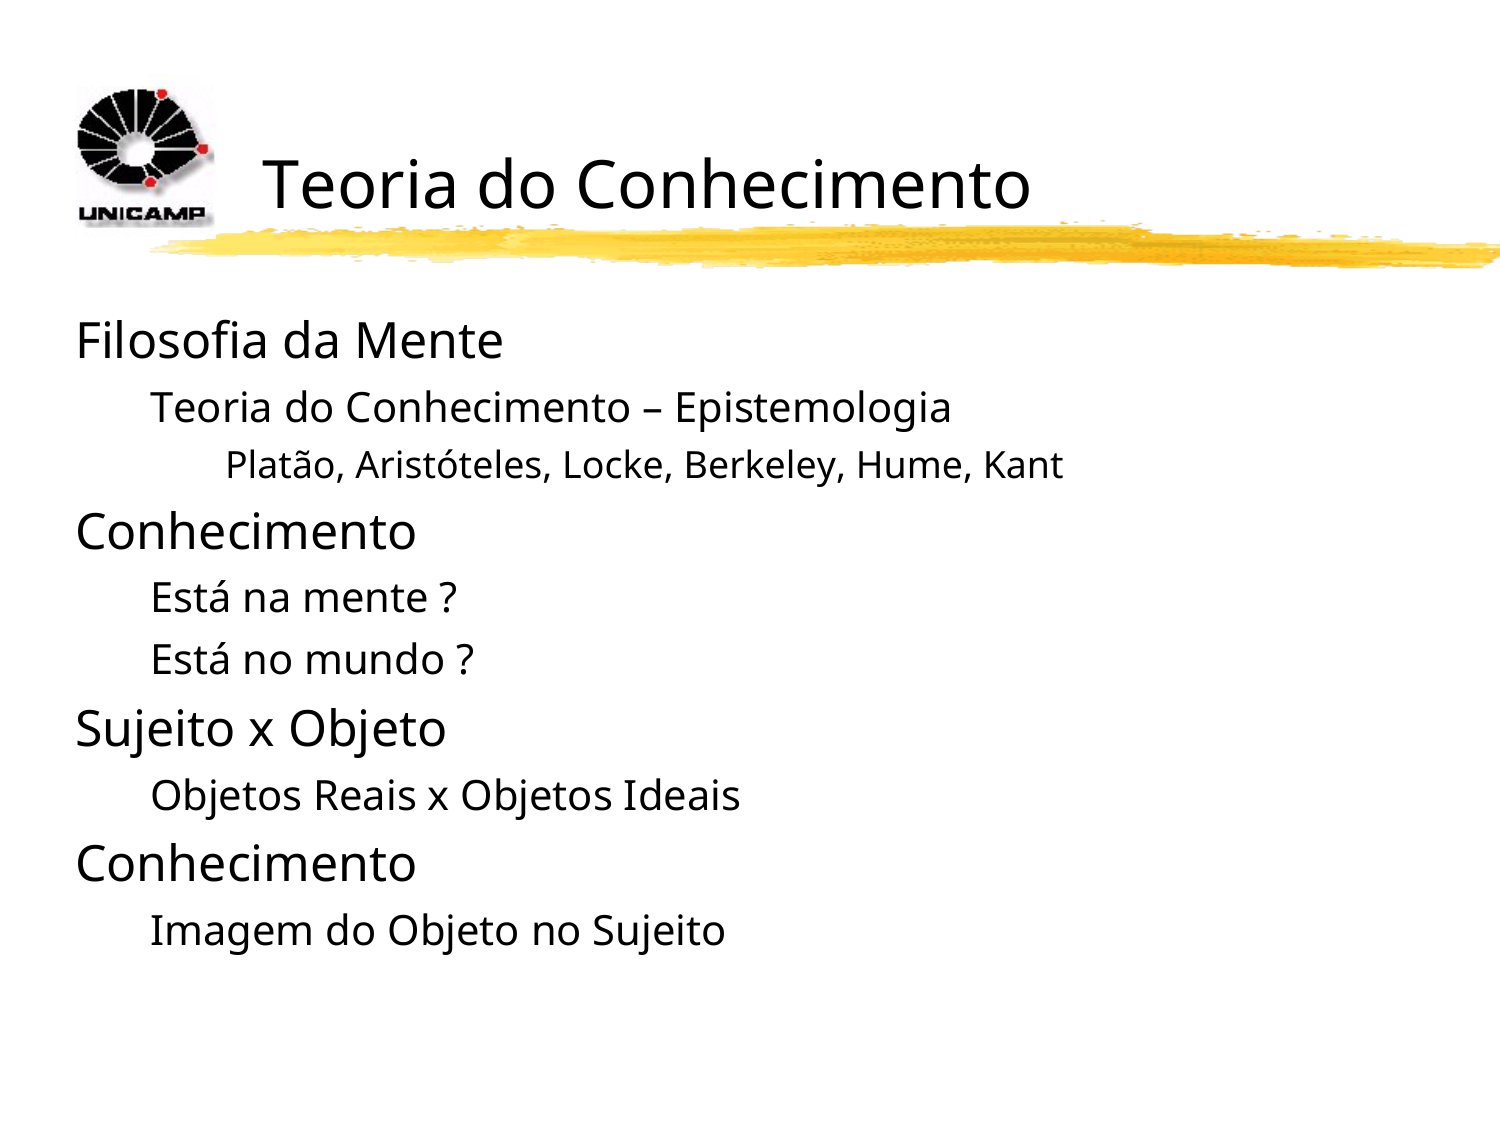

# Teoria do Conhecimento
Filosofia da Mente
Teoria do Conhecimento – Epistemologia
Platão, Aristóteles, Locke, Berkeley, Hume, Kant
Conhecimento
Está na mente ?
Está no mundo ?
Sujeito x Objeto
Objetos Reais x Objetos Ideais
Conhecimento
Imagem do Objeto no Sujeito